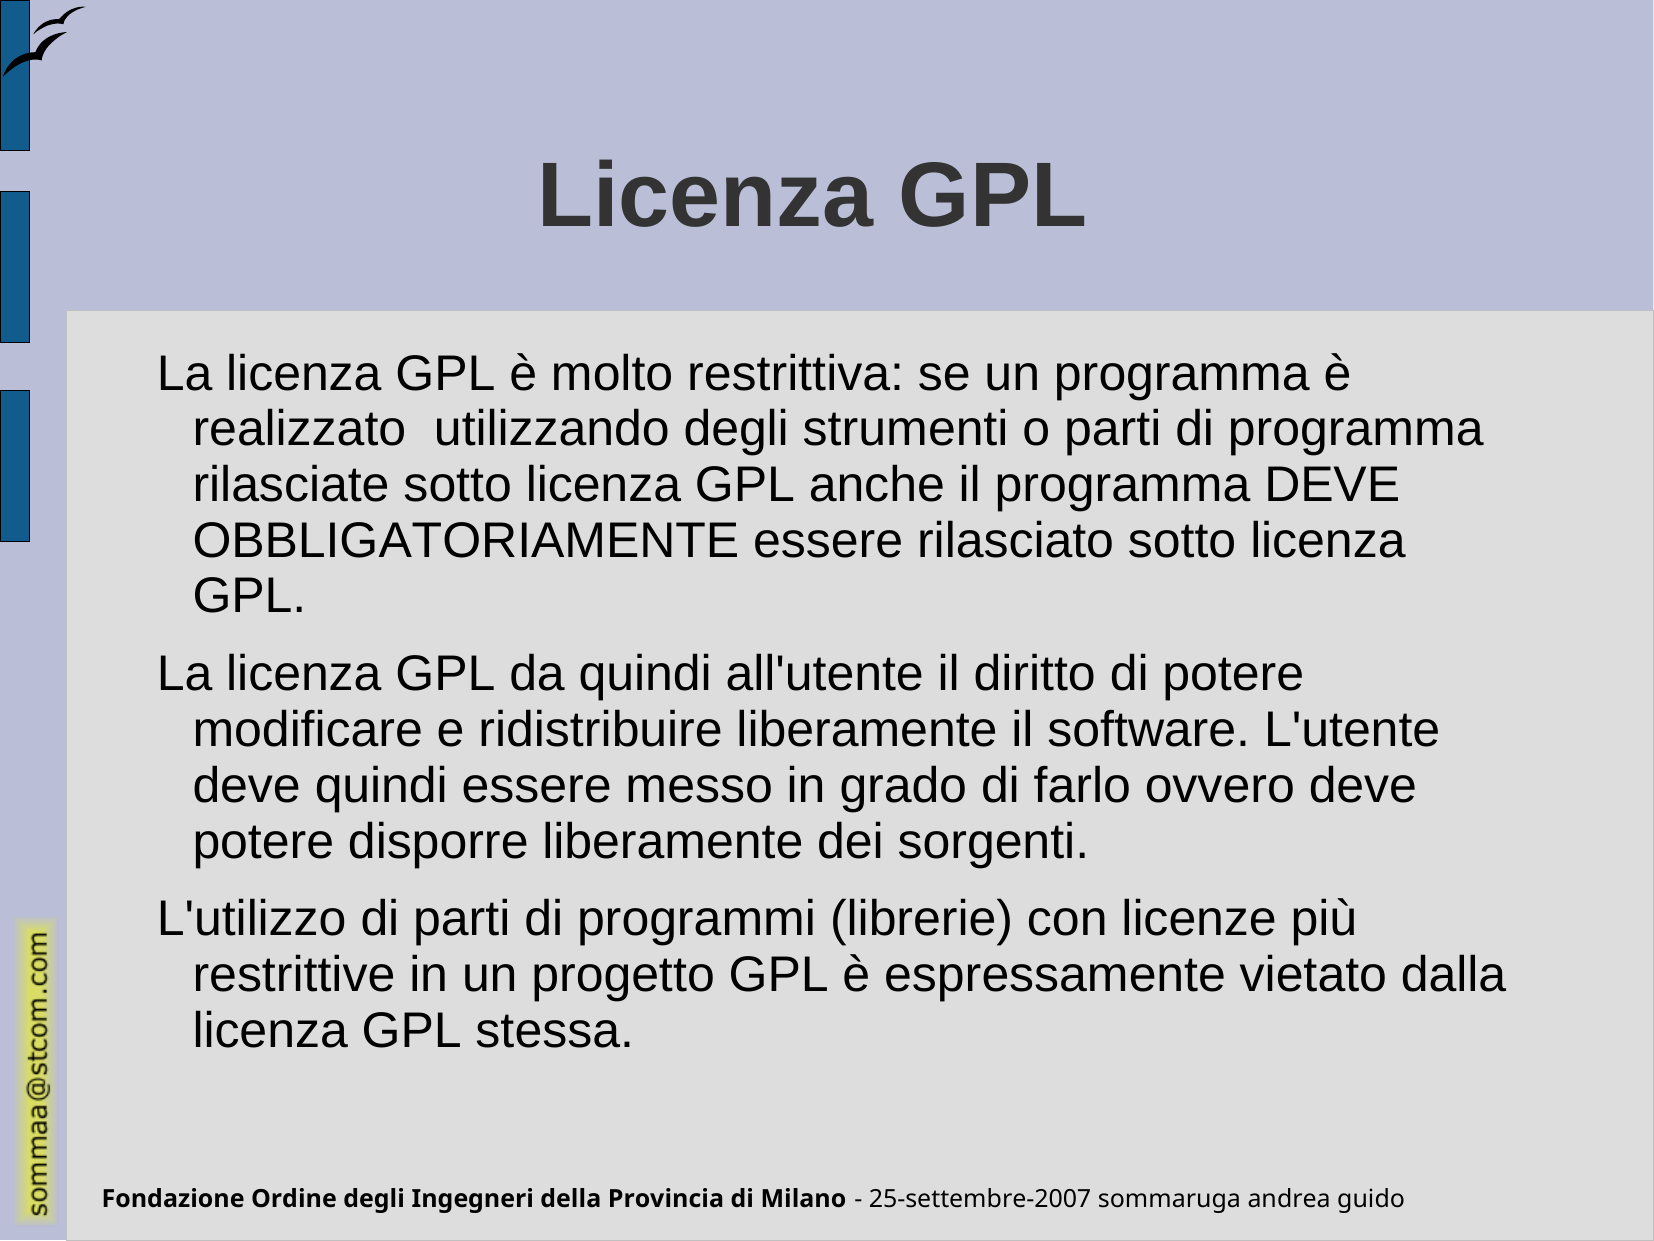

# Licenza GPL
La licenza GPL è molto restrittiva: se un programma è realizzato utilizzando degli strumenti o parti di programma rilasciate sotto licenza GPL anche il programma DEVE OBBLIGATORIAMENTE essere rilasciato sotto licenza GPL.
La licenza GPL da quindi all'utente il diritto di potere modificare e ridistribuire liberamente il software. L'utente deve quindi essere messo in grado di farlo ovvero deve potere disporre liberamente dei sorgenti.
L'utilizzo di parti di programmi (librerie) con licenze più restrittive in un progetto GPL è espressamente vietato dalla licenza GPL stessa.